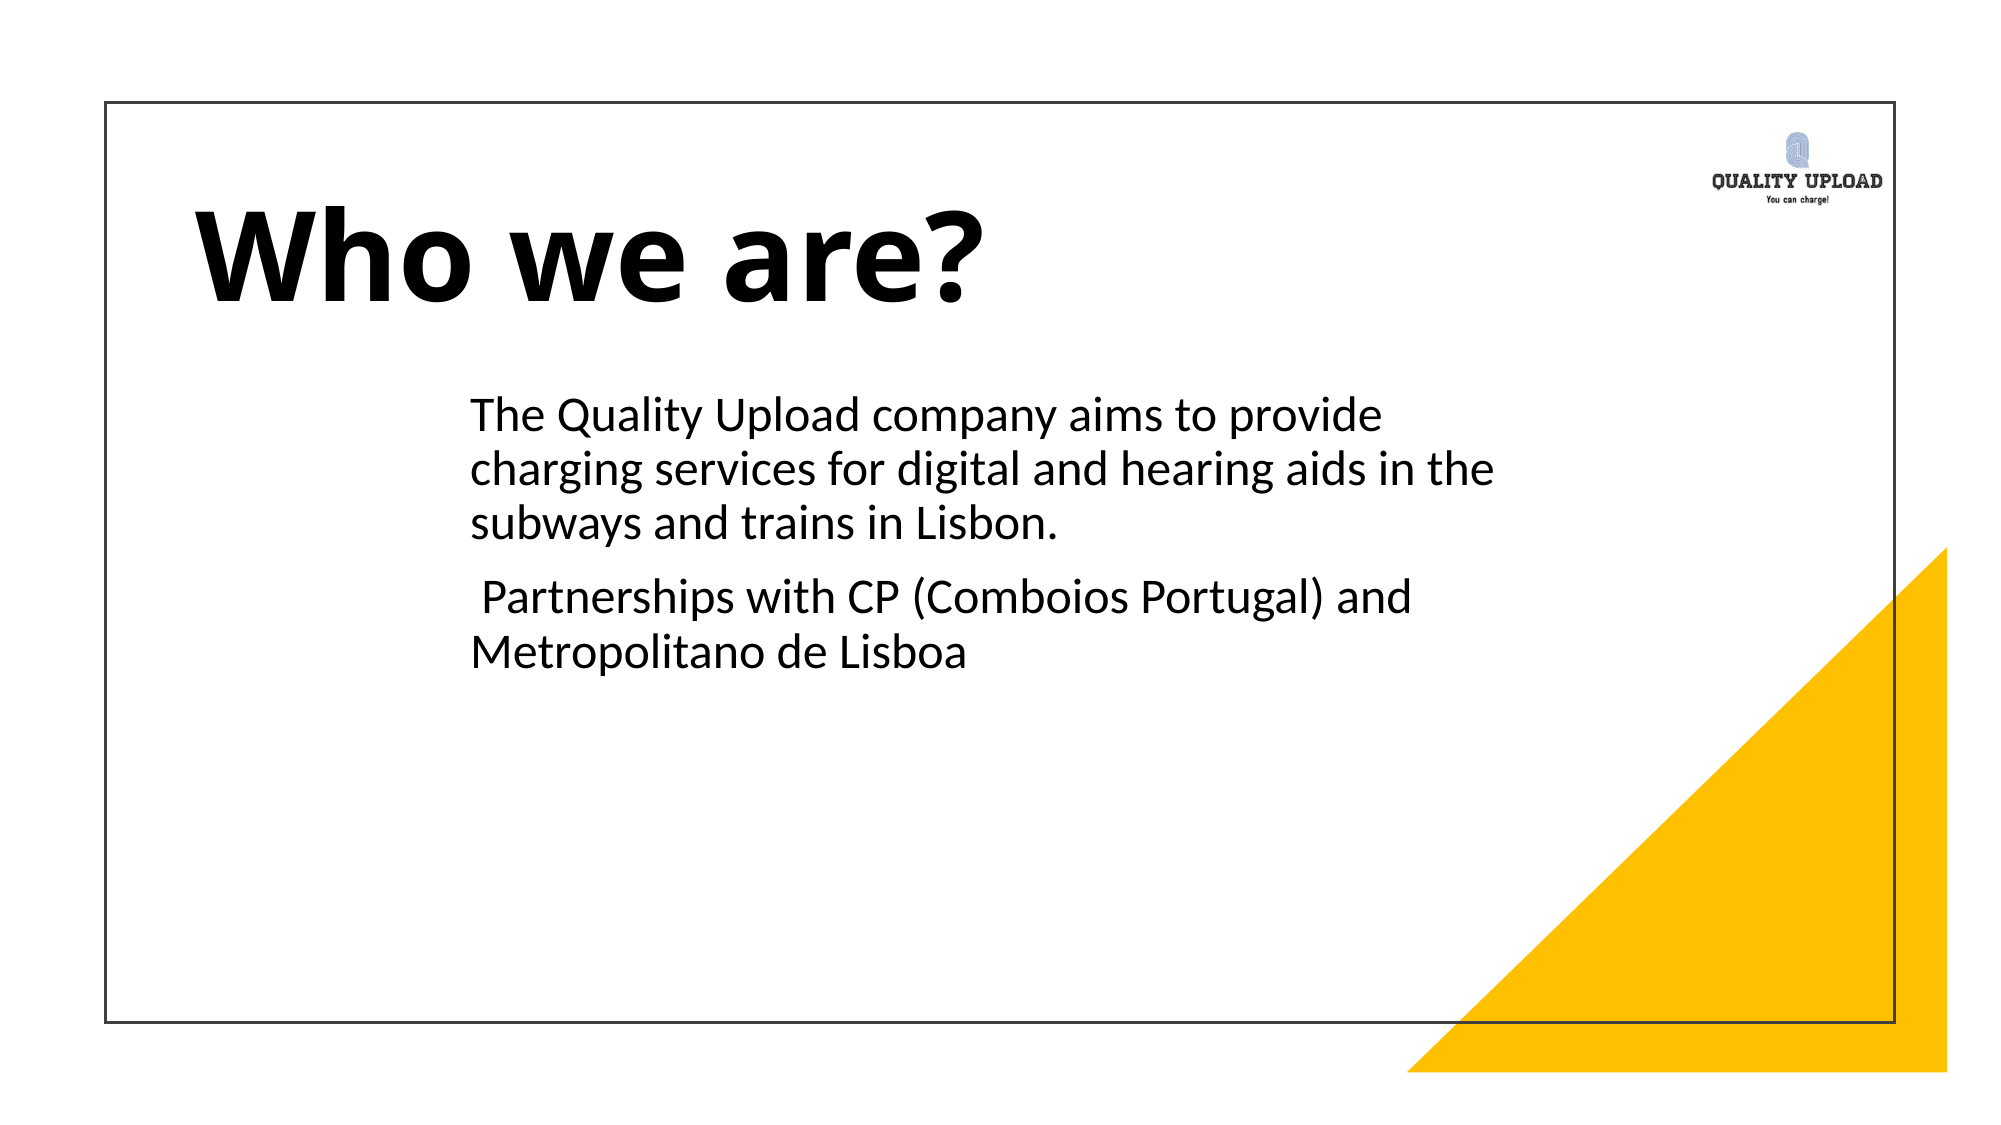

# Who we are?
The Quality Upload company aims to provide charging services for digital and hearing aids in the subways and trains in Lisbon.
 Partnerships with CP (Comboios Portugal) and Metropolitano de Lisboa